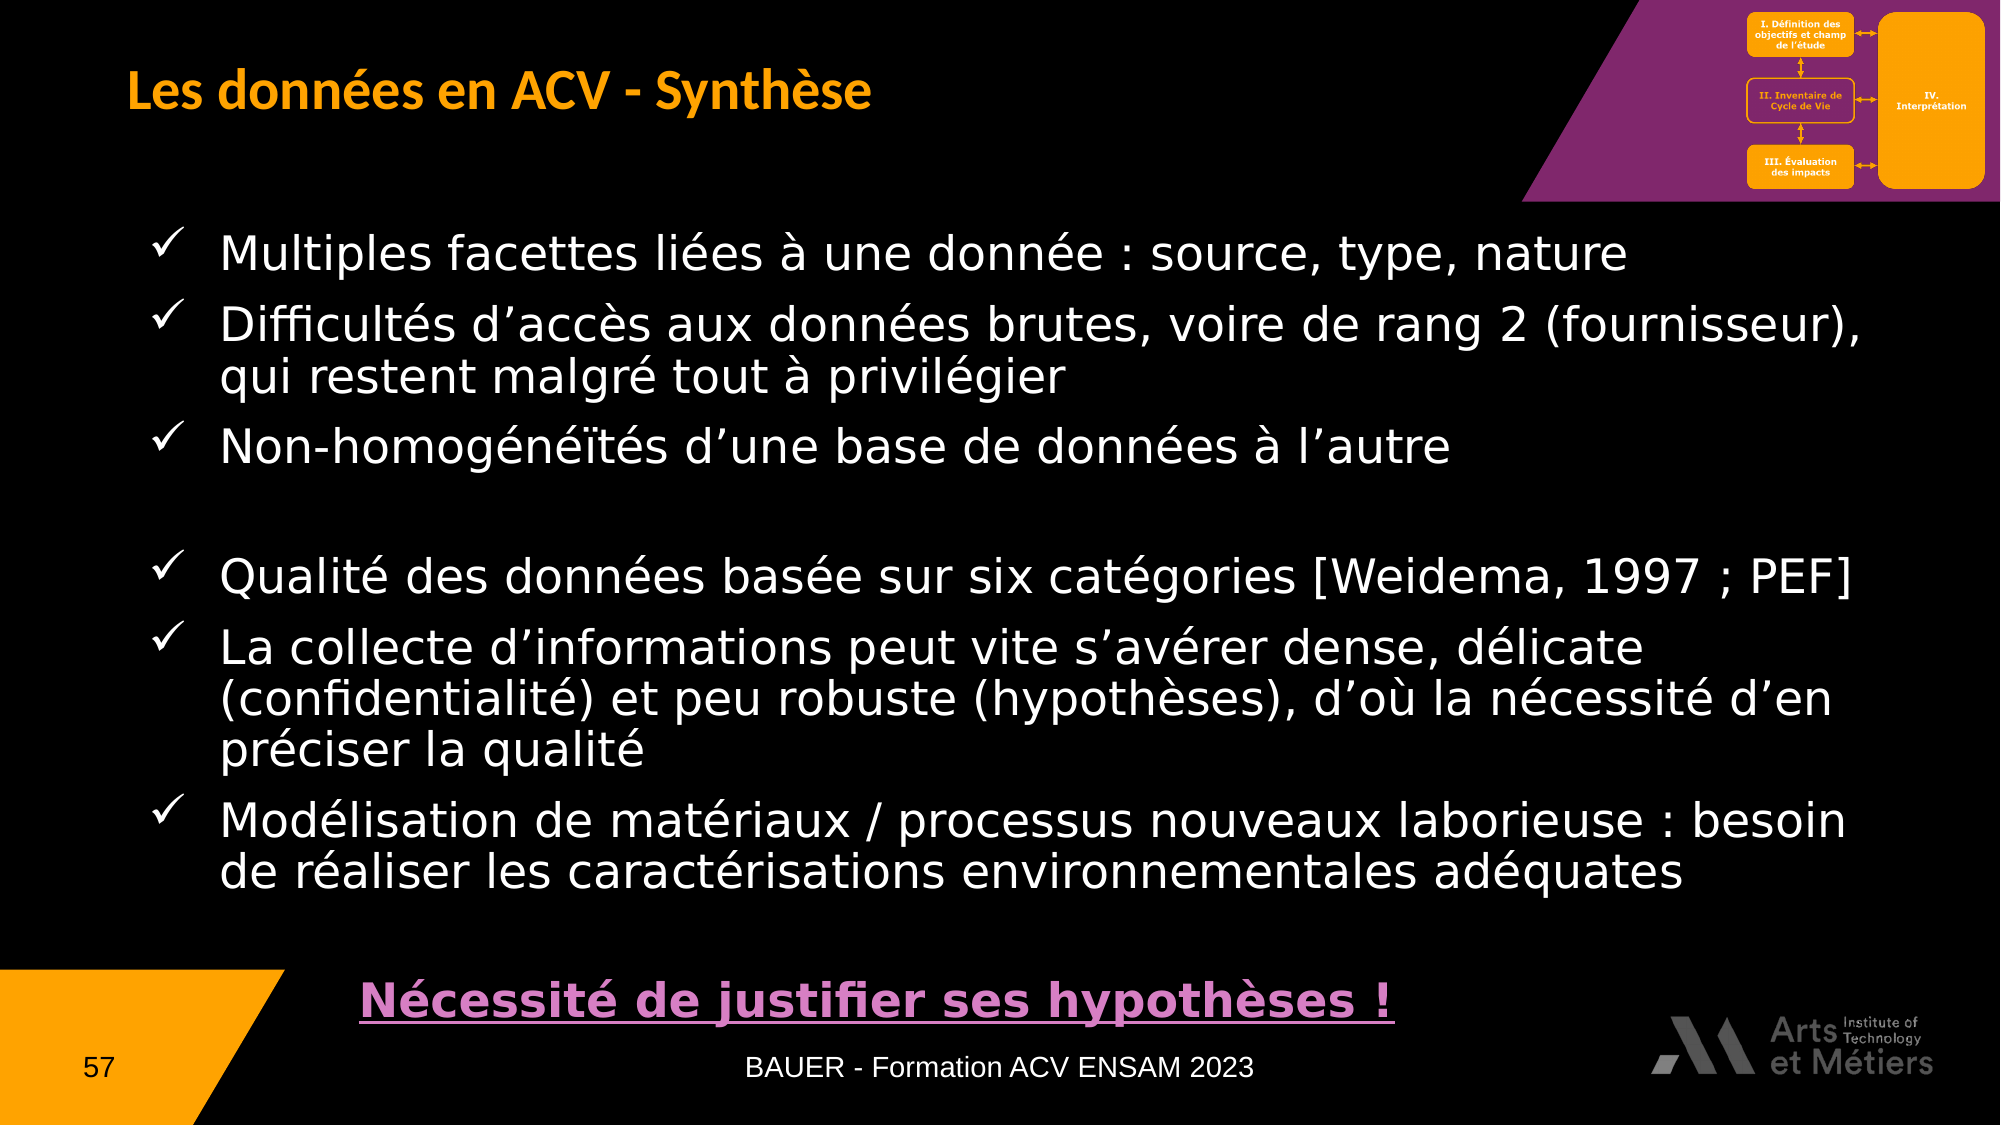

# Les données en ACV - Synthèse
Multiples facettes liées à une donnée : source, type, nature
Difficultés d’accès aux données brutes, voire de rang 2 (fournisseur),
qui restent malgré tout à privilégier
Non-homogénéïtés d’une base de données à l’autre
Qualité des données basée sur six catégories [Weidema, 1997 ; PEF]
La collecte d’informations peut vite s’avérer dense, délicate (confidentialité) et peu robuste (hypothèses), d’où la nécessité d’en préciser la qualité
Modélisation de matériaux / processus nouveaux laborieuse : besoin de réaliser les caractérisations environnementales adéquates
	 			Nécessité de justifier ses hypothèses !